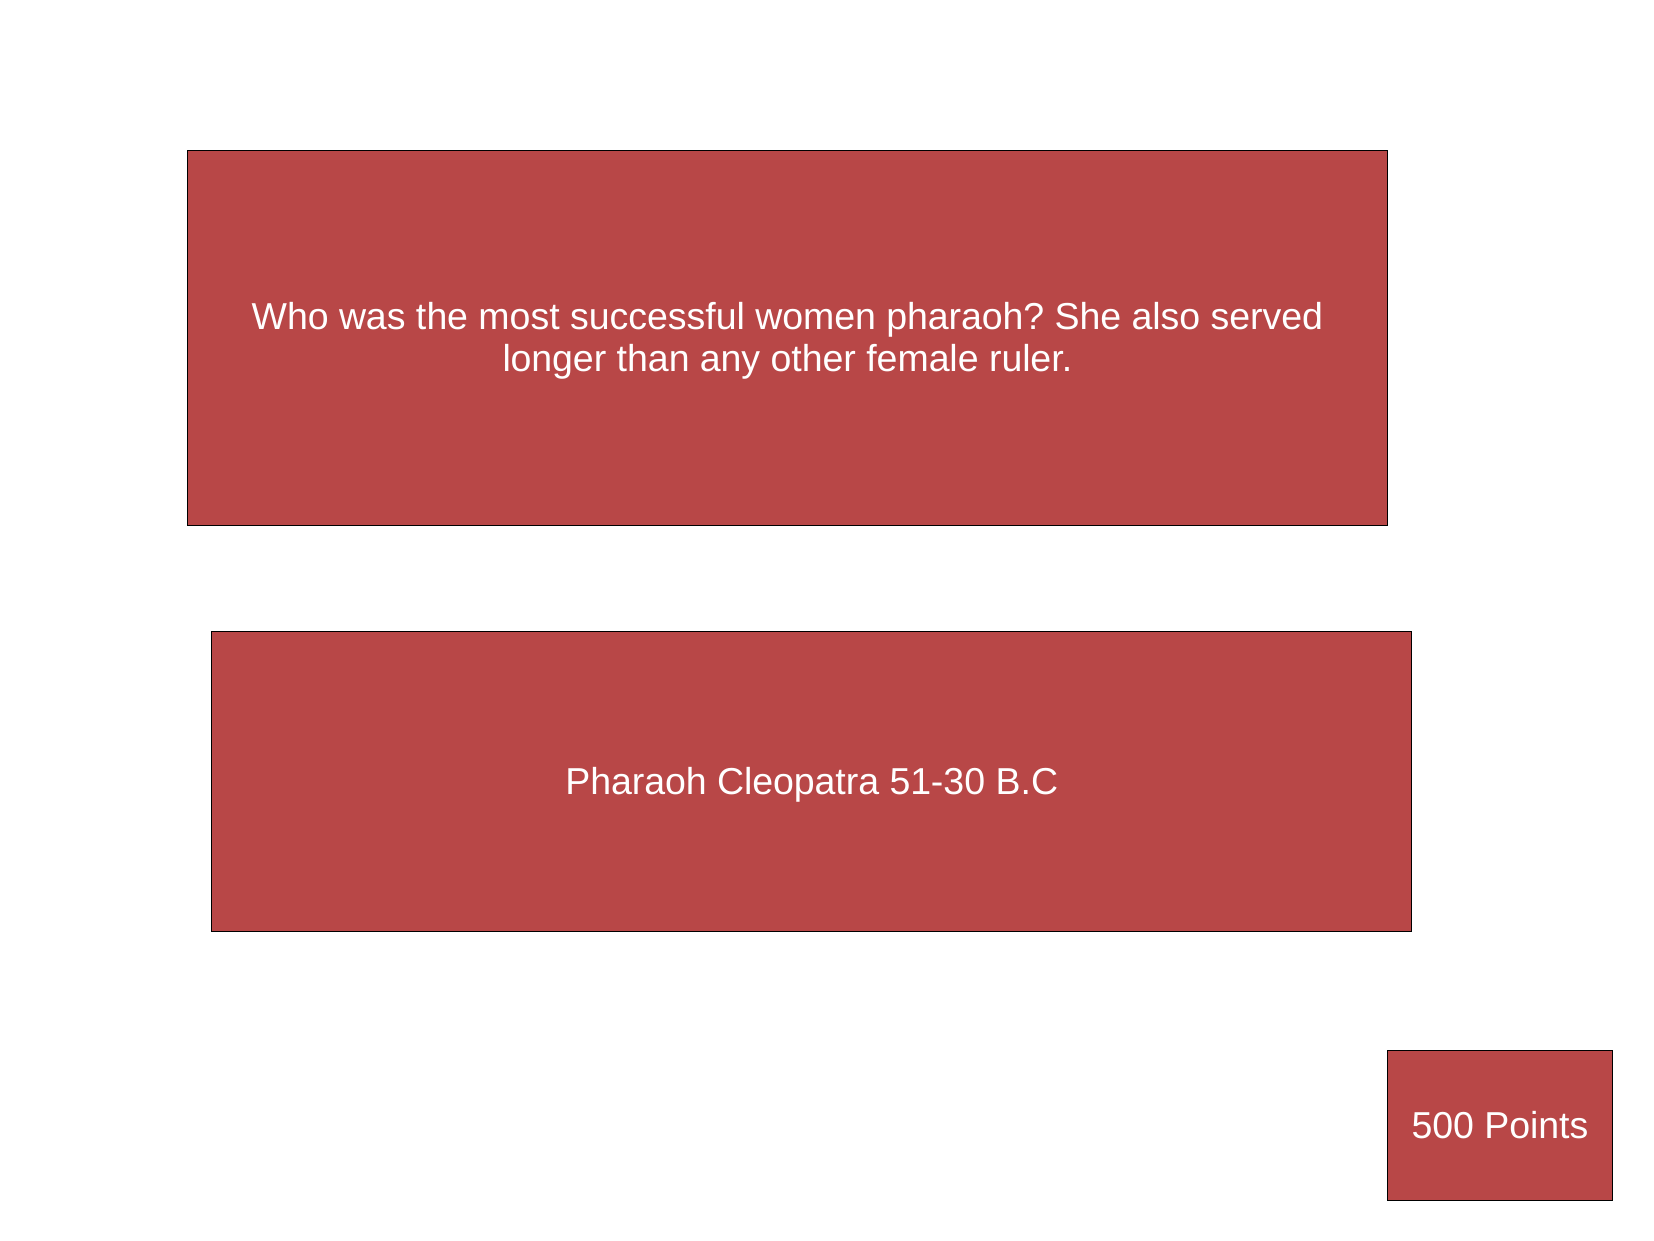

Who was the most successful women pharaoh? She also served longer than any other female ruler.
Pharaoh Cleopatra 51-30 B.C
500 Points